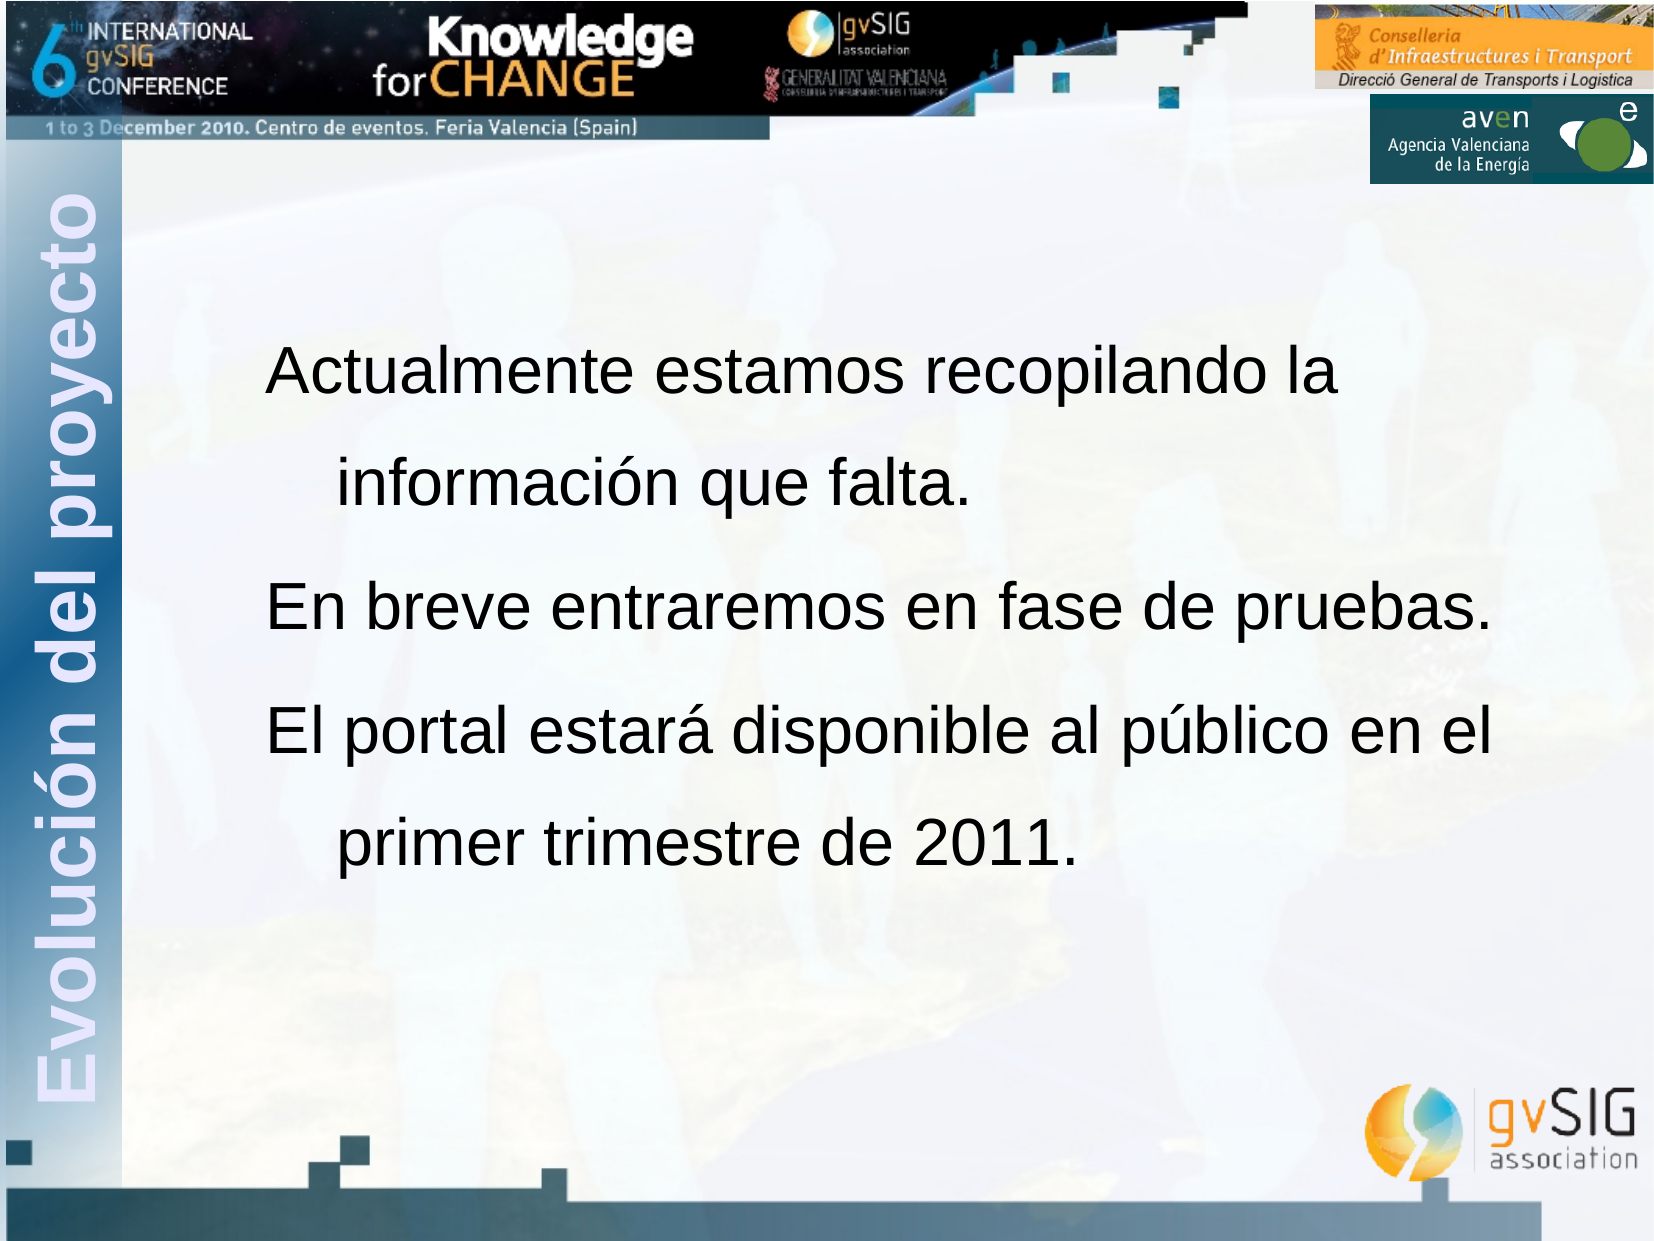

Actualmente estamos recopilando la información que falta.
En breve entraremos en fase de pruebas.
El portal estará disponible al público en el primer trimestre de 2011.
# Evolución del proyecto